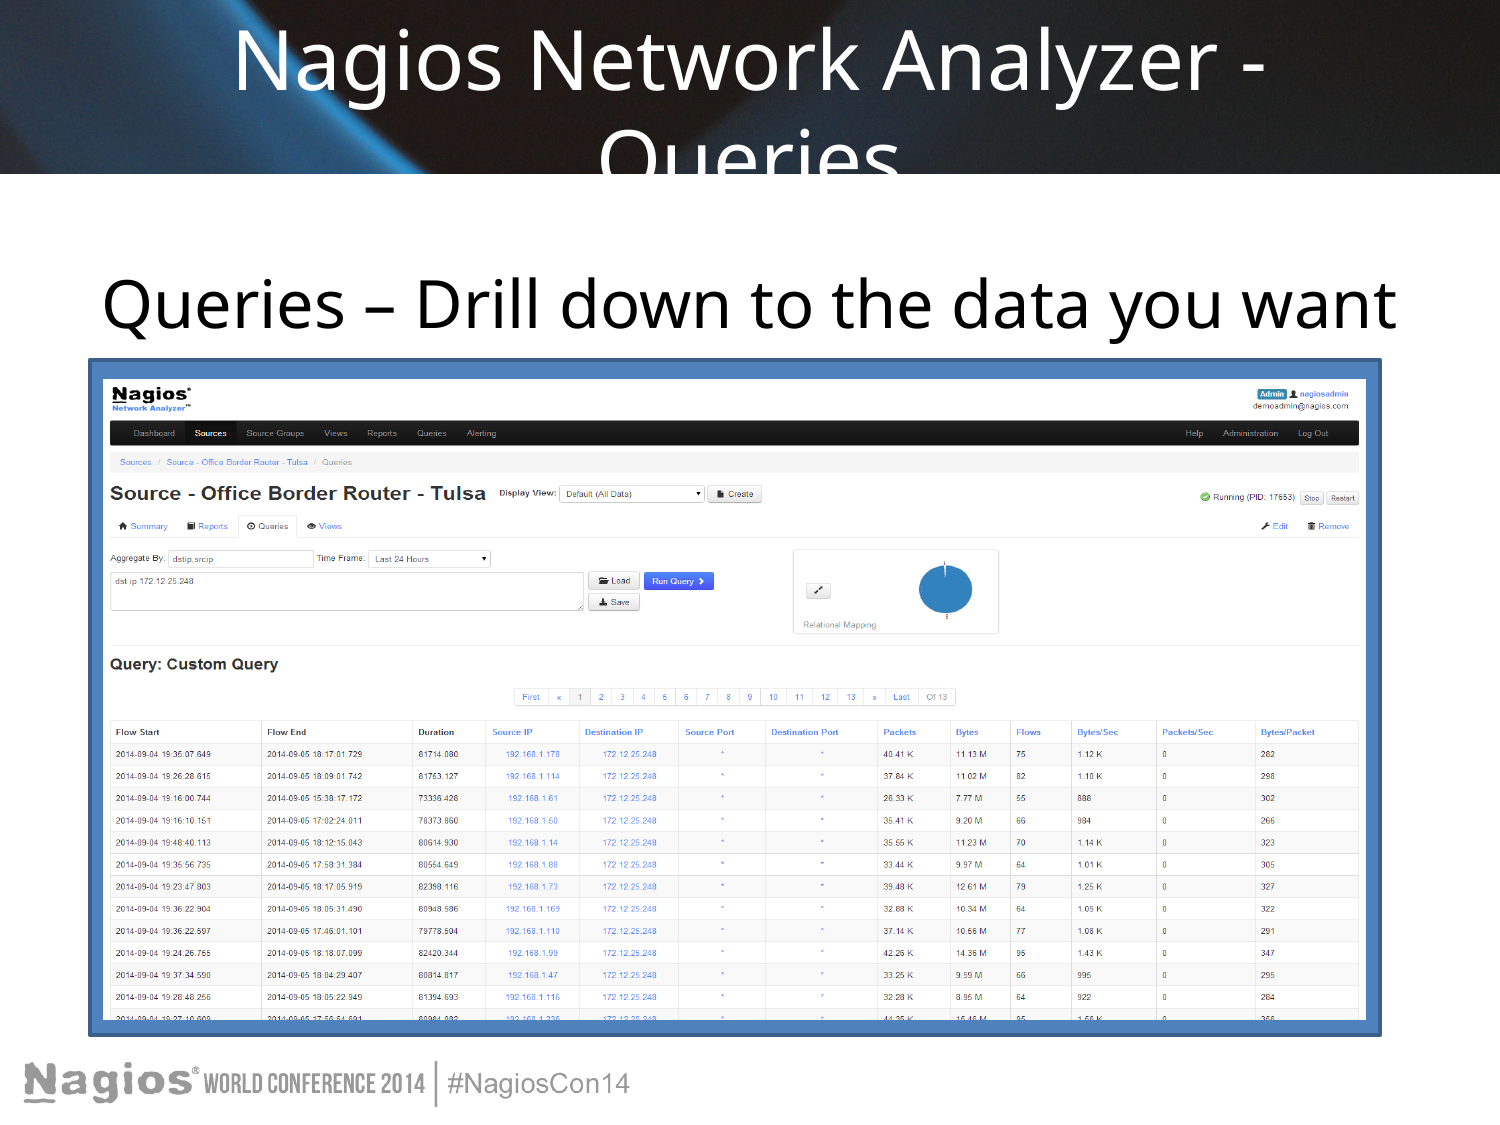

# Nagios Network Analyzer - Queries
Queries – Drill down to the data you want